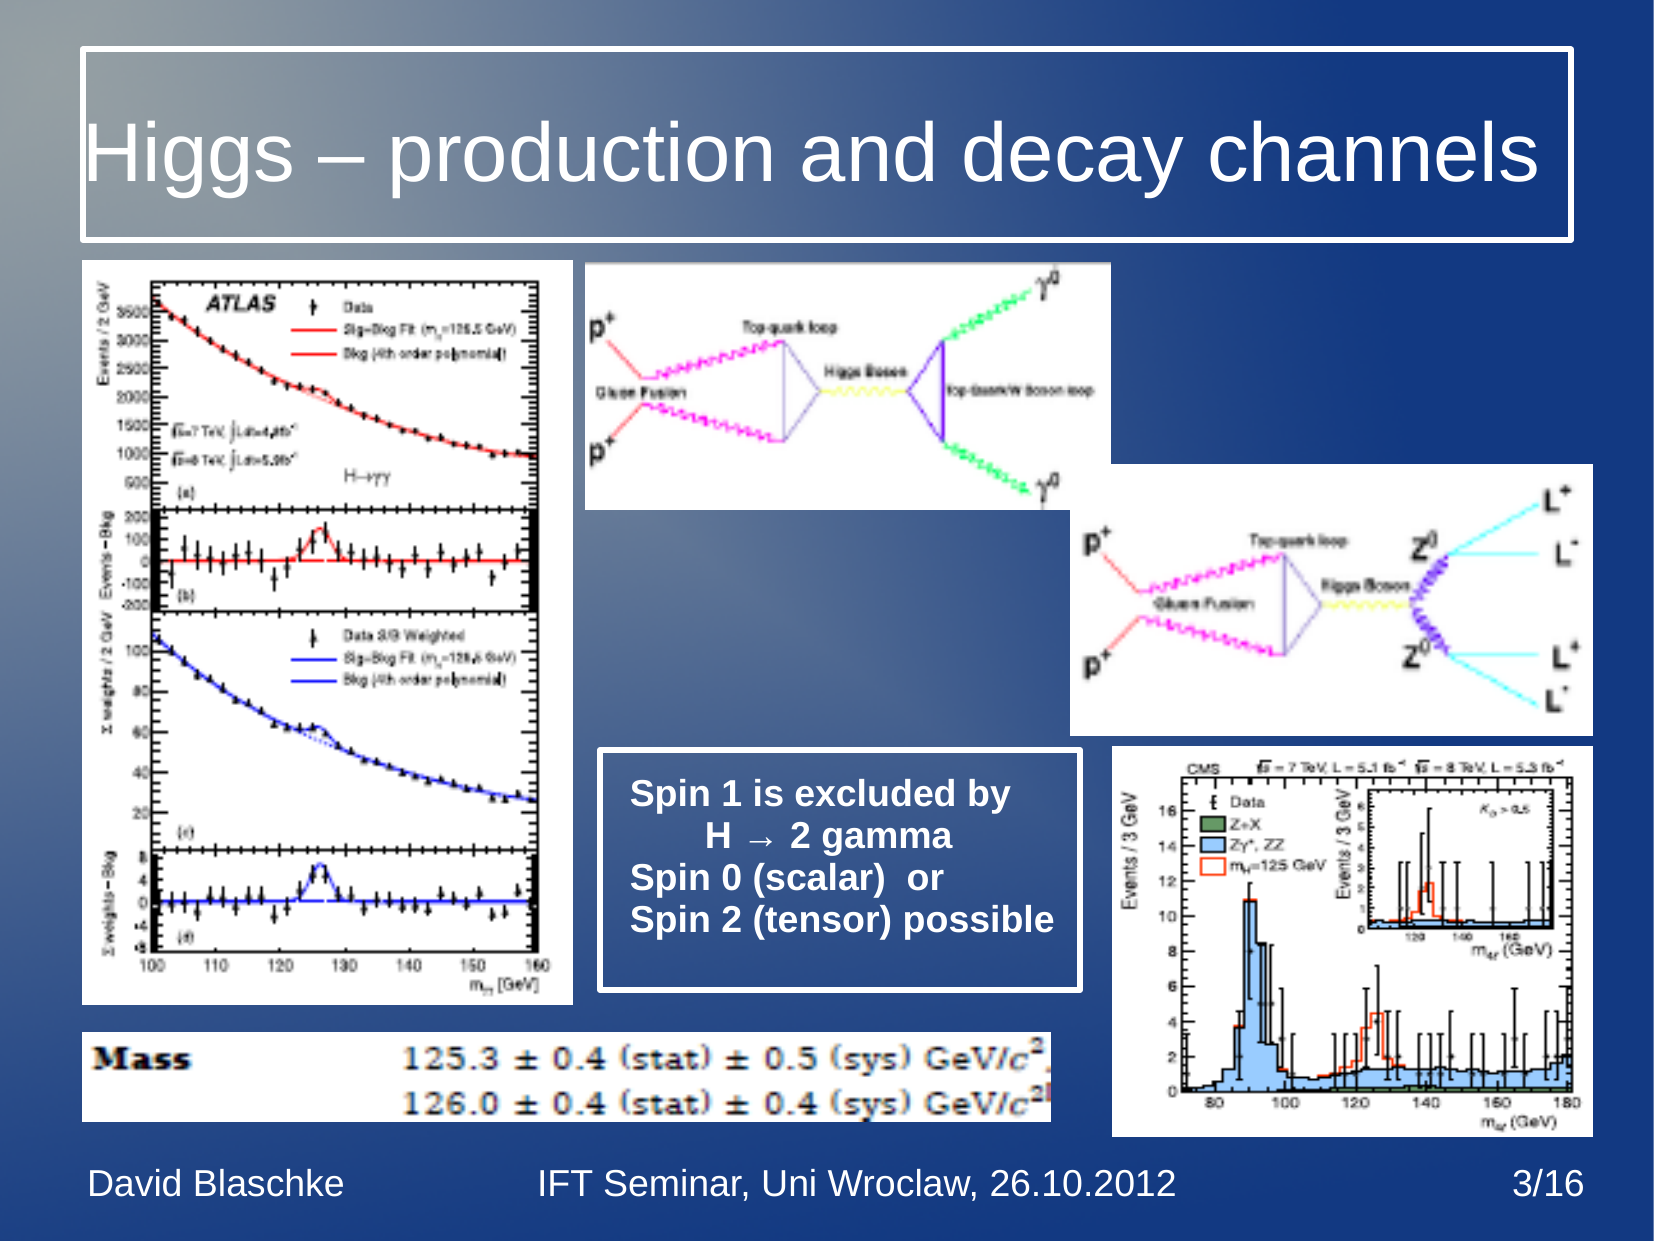

# Higgs – production and decay channels
Spin 1 is excluded by
	H → 2 gamma
Spin 0 (scalar) or
Spin 2 (tensor) possible
David Blaschke			IFT Seminar, Uni Wroclaw, 26.10.2012					3/16